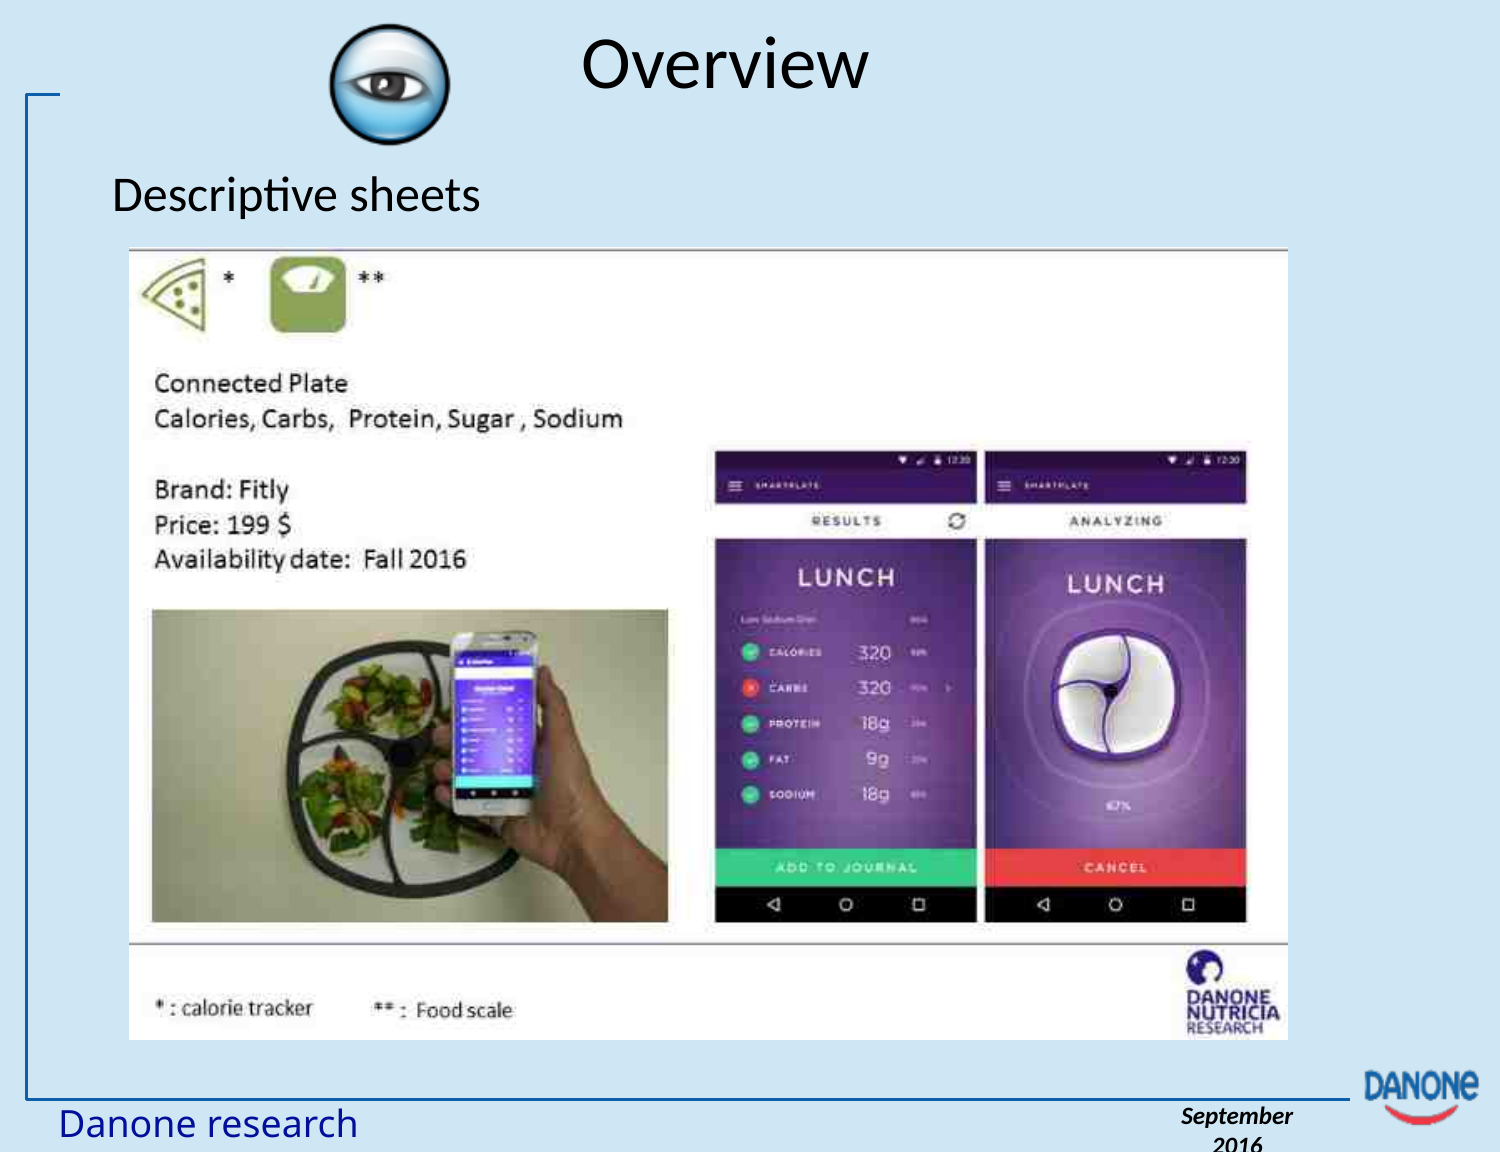

Overview
Descriptive sheets
Danone research
September 2016